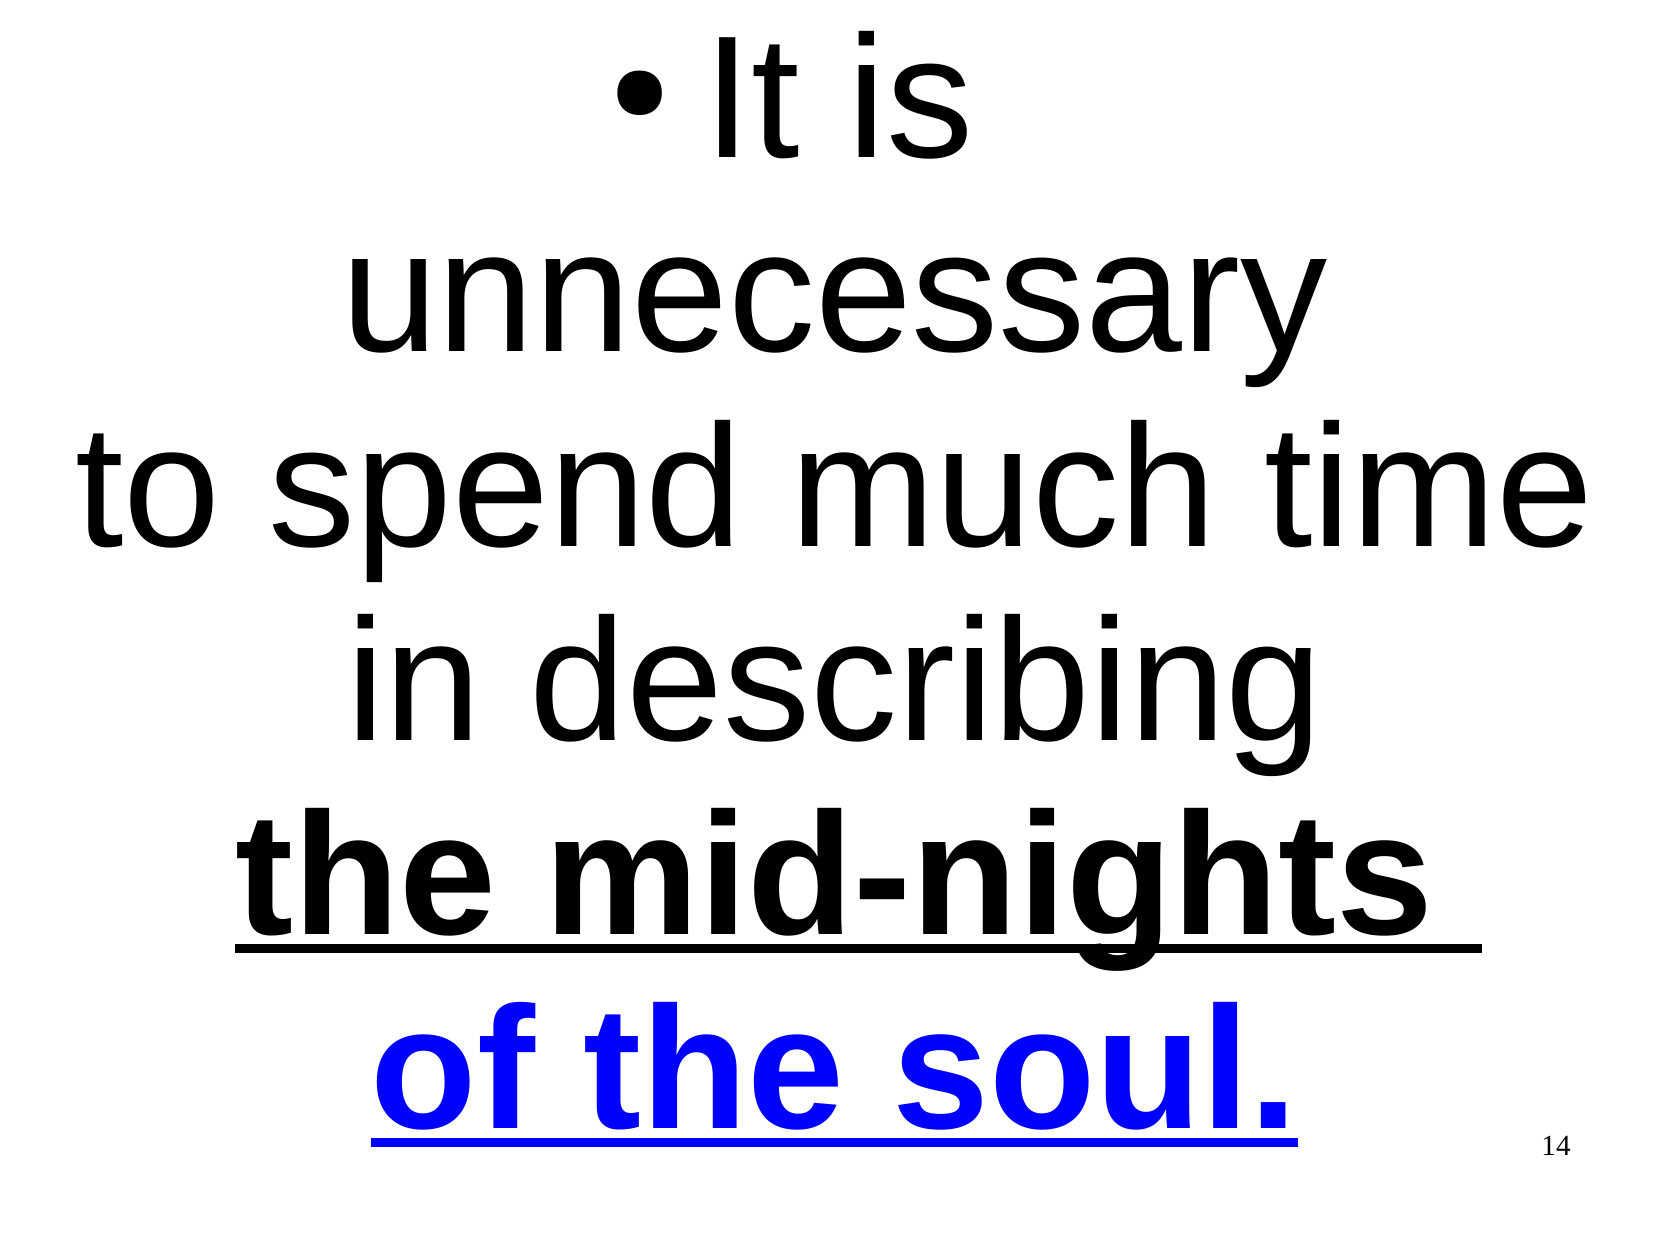

# It is unnecessary to spend much time in describing the mid-nights of the soul.
14